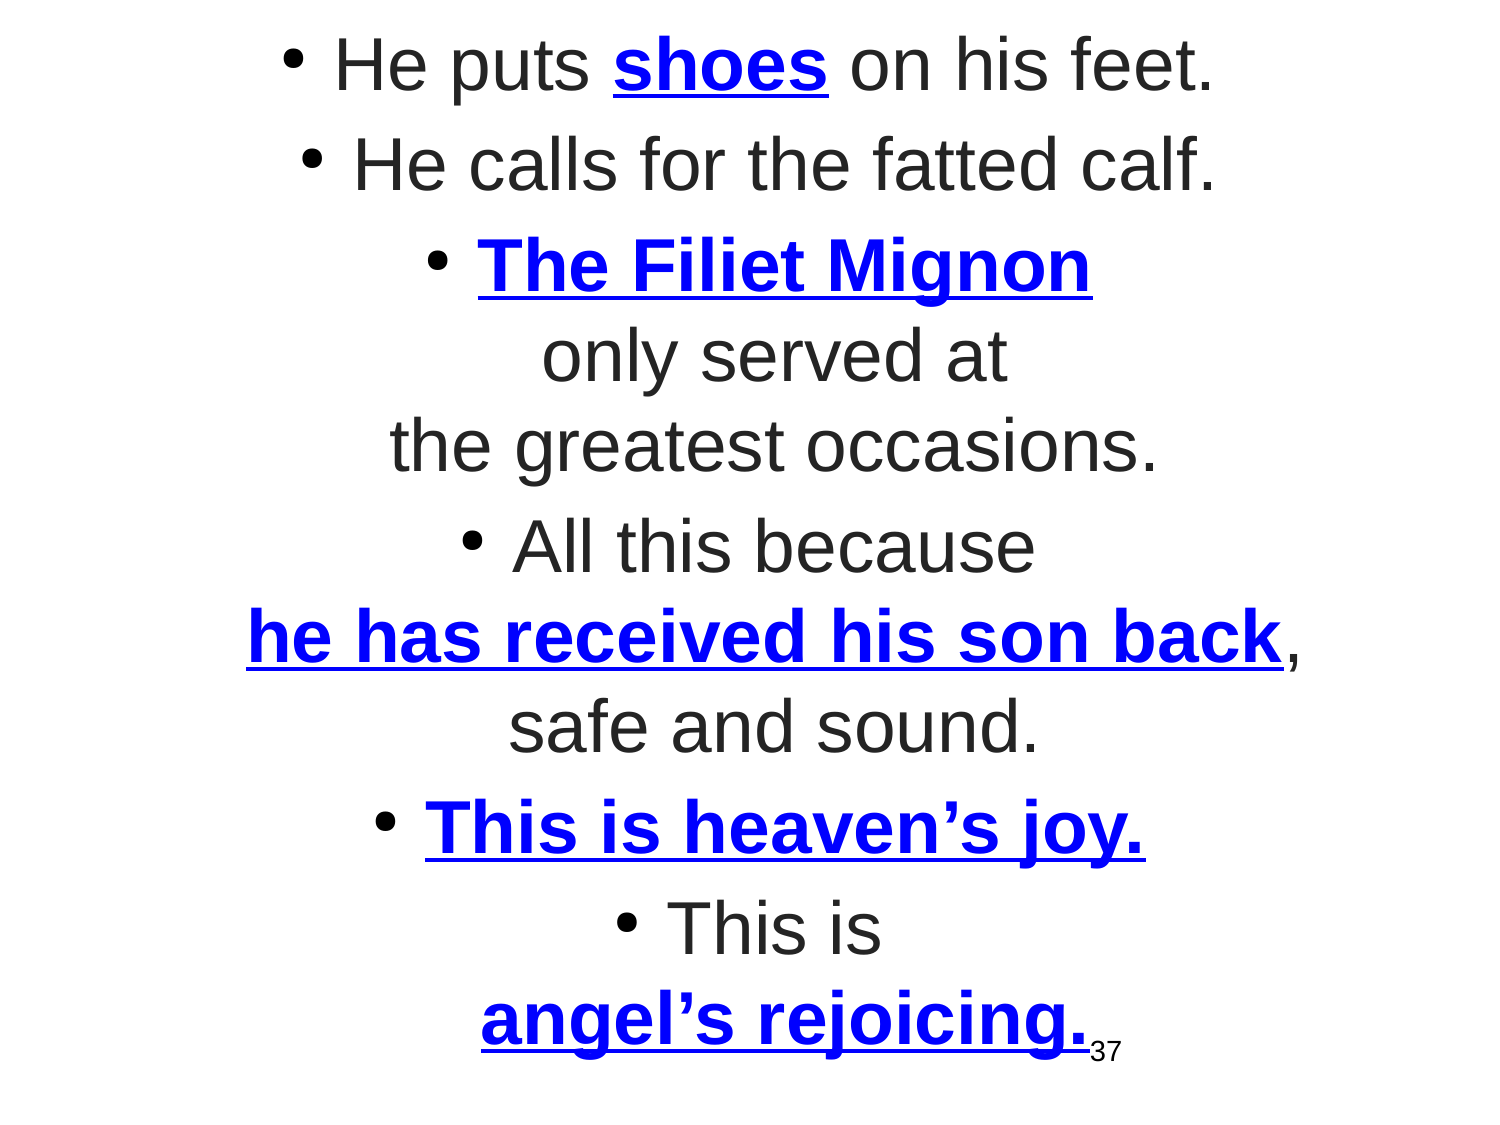

# He puts shoes on his feet.
He calls for the fatted calf.
The Filiet Mignon
only served at
the greatest occasions.
All this because
he has received his son back,
safe and sound.
This is heaven’s joy.
This is
angel’s rejoicing.
37